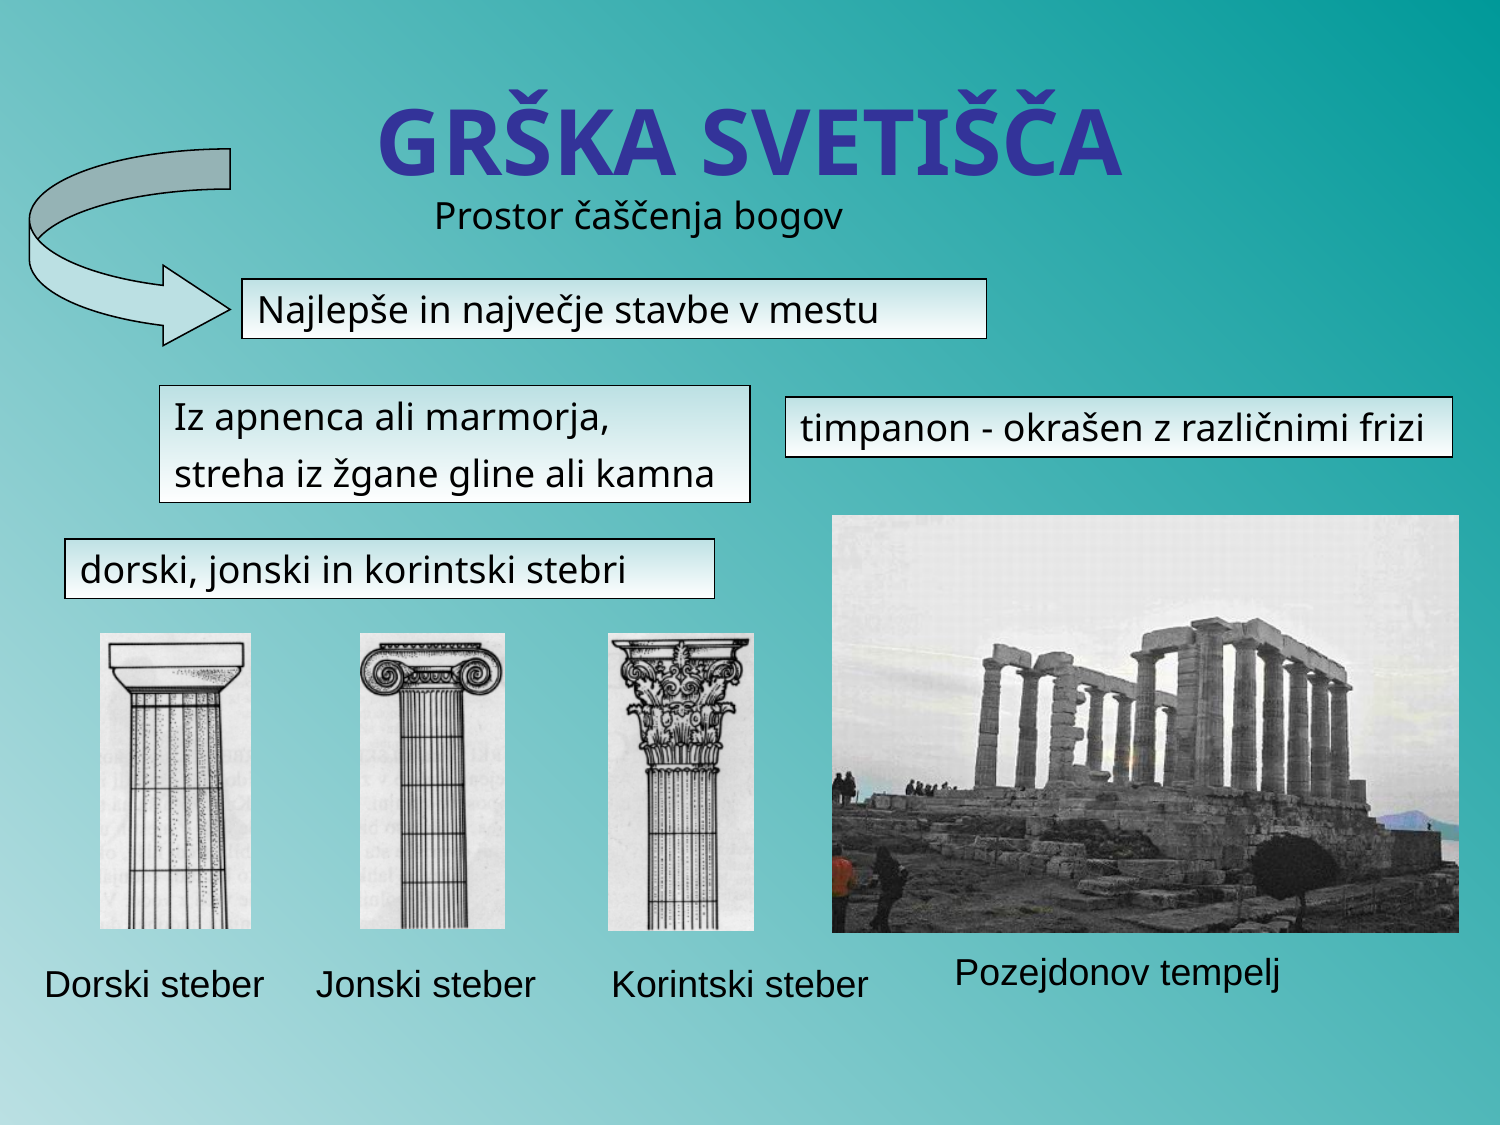

# GRŠKA SVETIŠČA
Prostor čaščenja bogov
Najlepše in največje stavbe v mestu
Iz apnenca ali marmorja,
streha iz žgane gline ali kamna
timpanon - okrašen z različnimi frizi
dorski, jonski in korintski stebri
Pozejdonov tempelj
Dorski steber
Jonski steber
Korintski steber